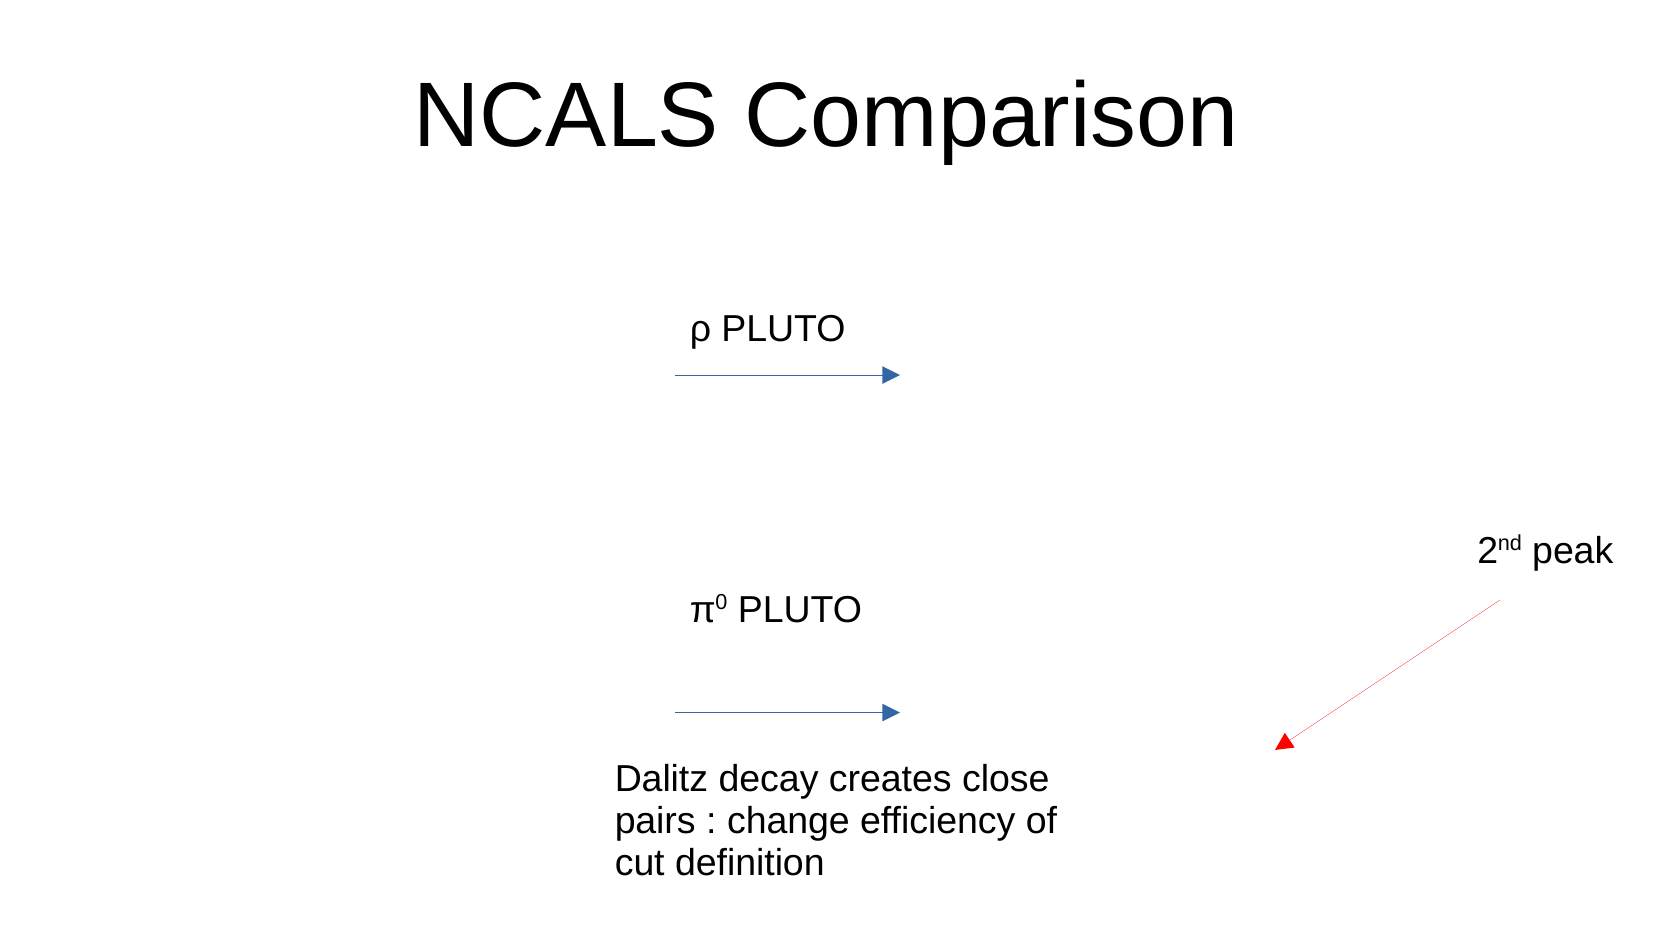

# NCALS Comparison
ρ PLUTO
2nd peak
π0 PLUTO
Dalitz decay creates close pairs : change efficiency of cut definition